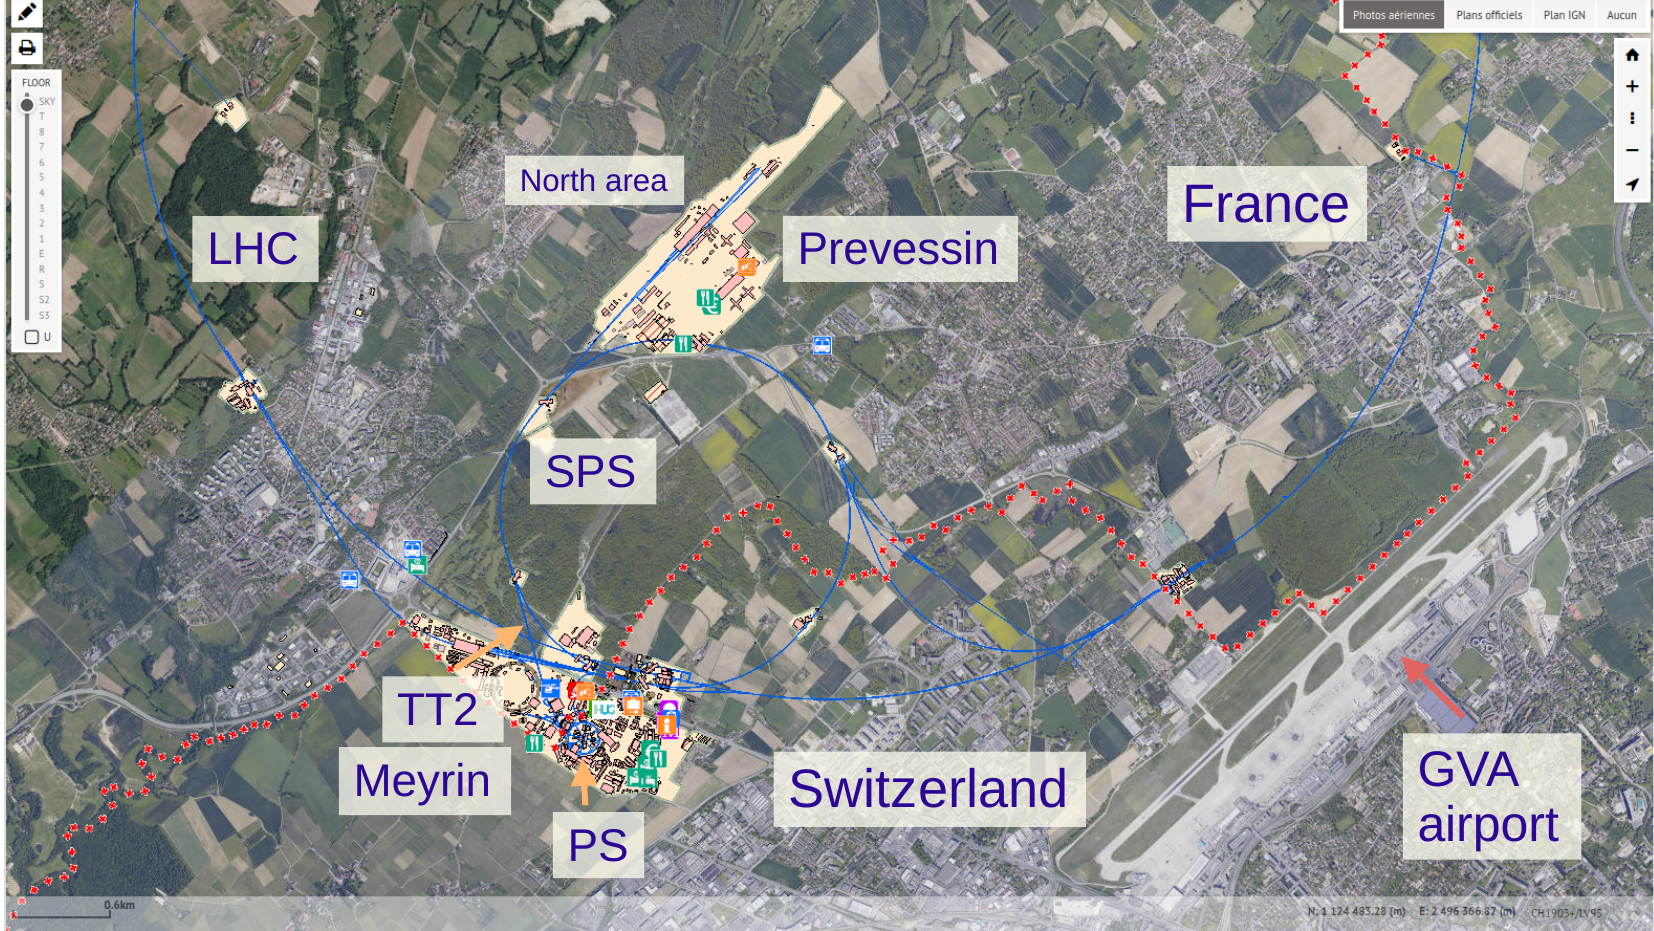

North area
France
Prevessin
LHC
SPS
TT2
GVA airport
Meyrin
Switzerland
PS
18/02/2021
Barrier buckets for beam loss reduction in the PS - M. Vadai
6